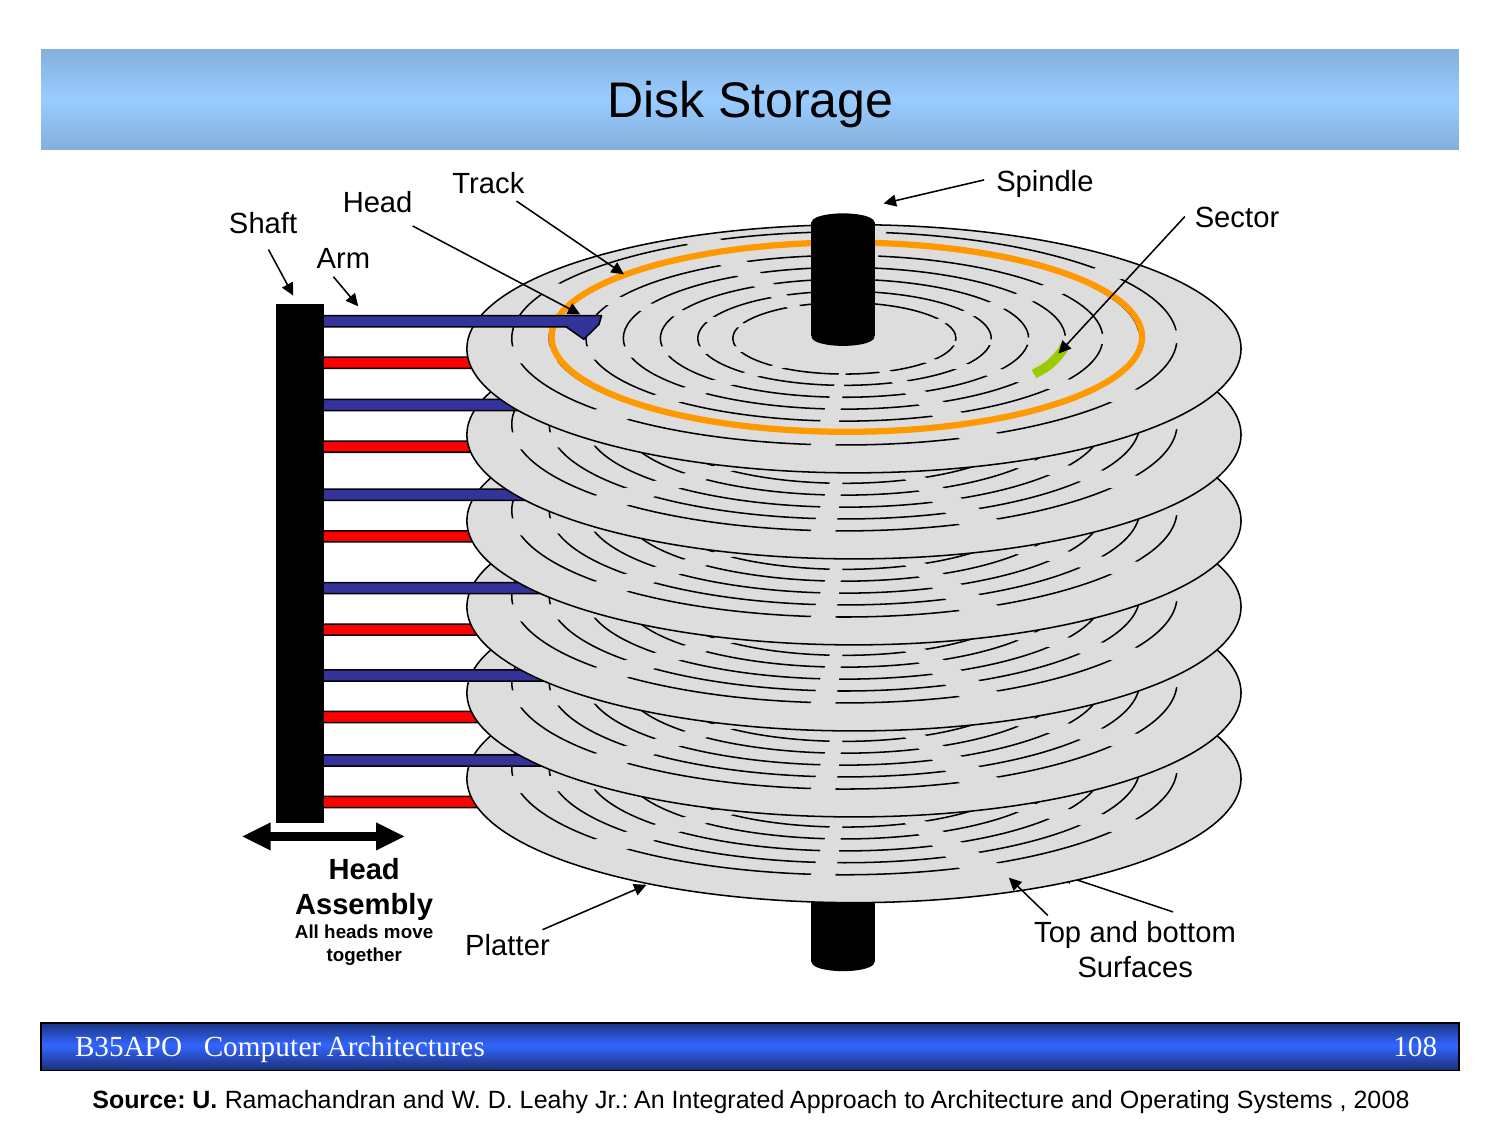

# Disk Storage
Spindle
Track
Head
Sector
Shaft
Arm
Head Assembly
All heads move
together
Top and bottom
Surfaces
Platter
B35APO Computer Architectures
108
Source: U. Ramachandran and W. D. Leahy Jr.: An Integrated Approach to Architecture and Operating Systems , 2008